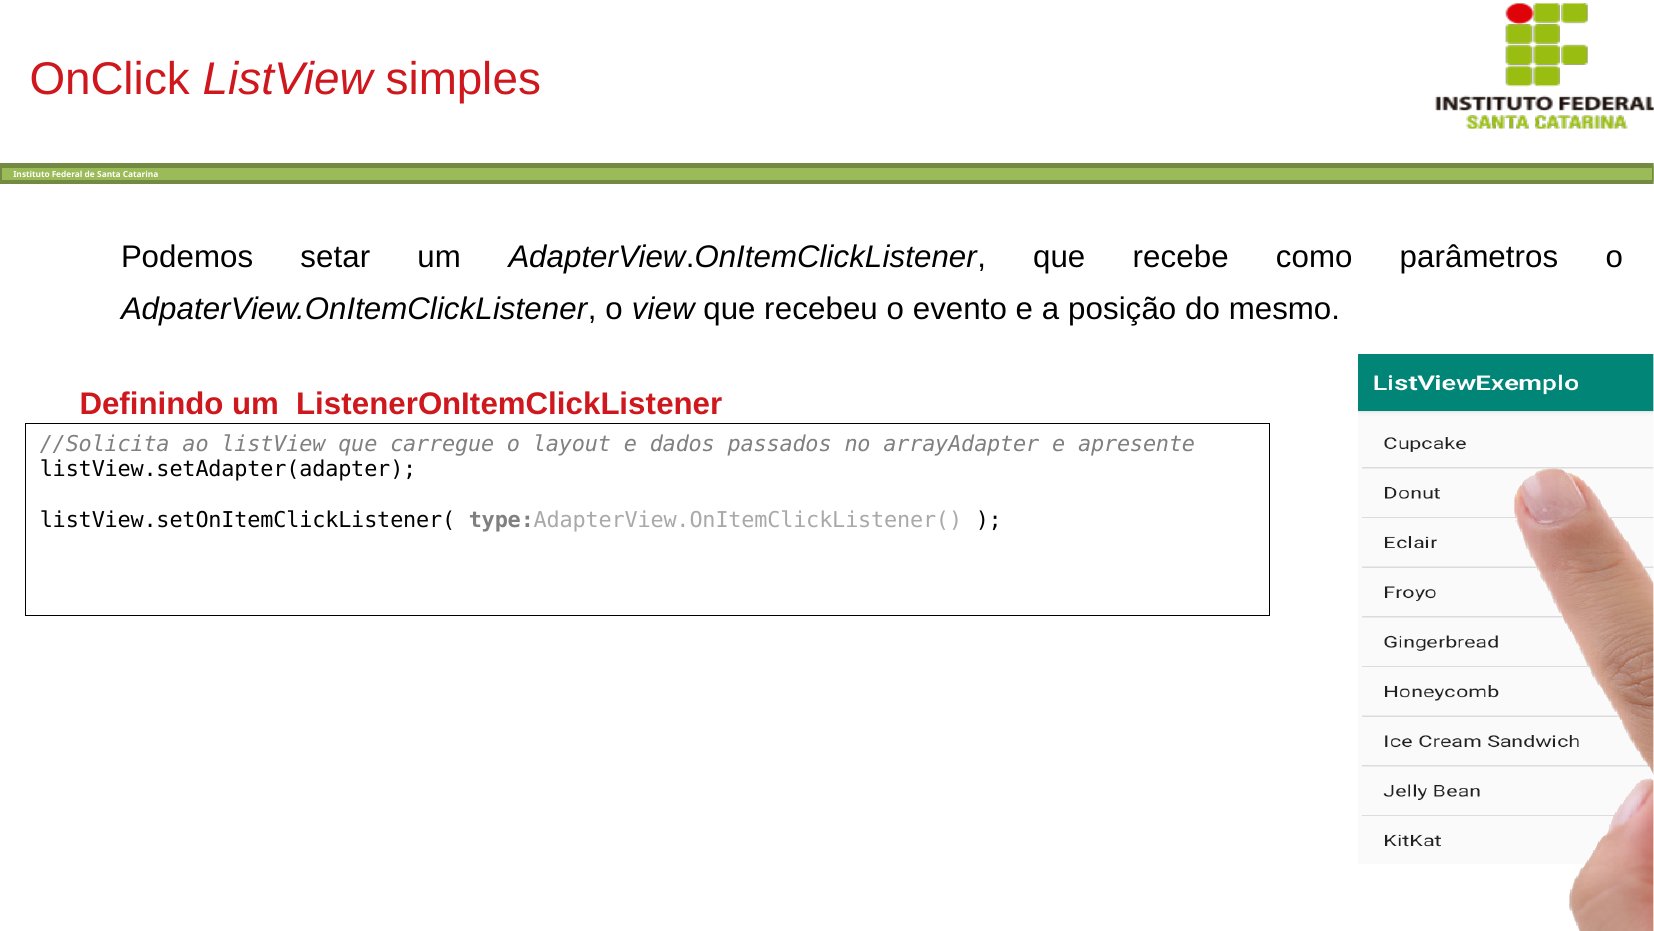

# OnClick ListView simples
Podemos setar um AdapterView.OnItemClickListener, que recebe como parâmetros o AdpaterView.OnItemClickListener, o view que recebeu o evento e a posição do mesmo.
Definindo um ListenerOnItemClickListener
//Solicita ao listView que carregue o layout e dados passados no arrayAdapter e apresente
listView.setAdapter(adapter);
listView.setOnItemClickListener( type:AdapterView.OnItemClickListener() );